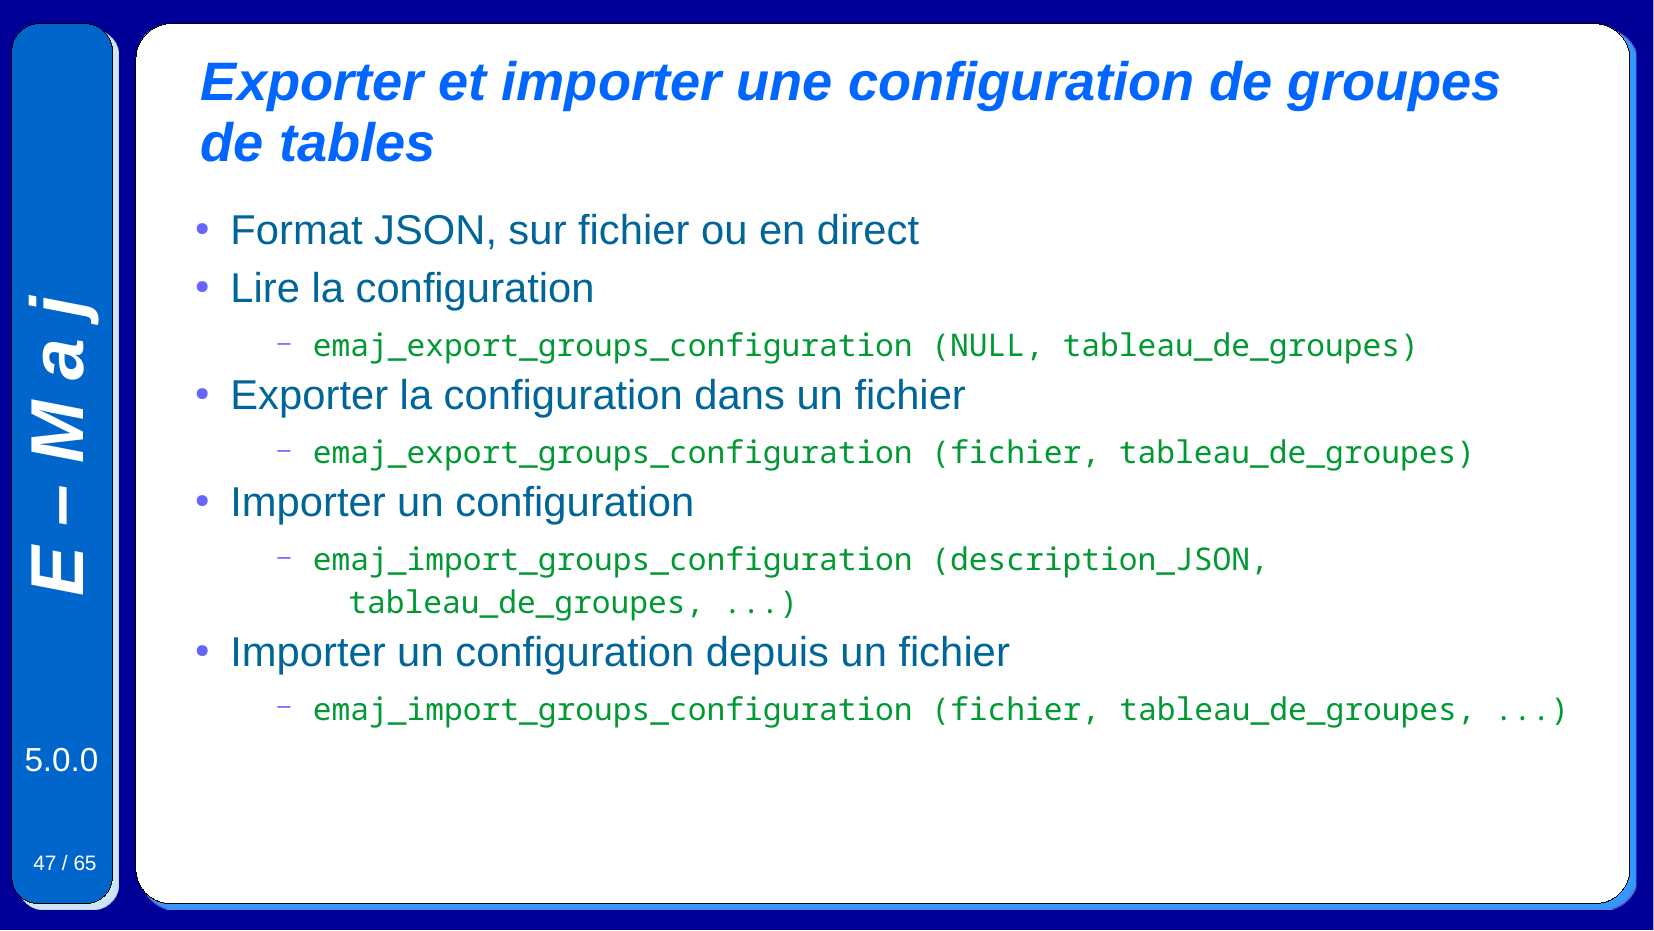

# Exporter et importer une configuration de groupes de tables
Format JSON, sur fichier ou en direct
Lire la configuration
emaj_export_groups_configuration (NULL, tableau_de_groupes)
Exporter la configuration dans un fichier
emaj_export_groups_configuration (fichier, tableau_de_groupes)
Importer un configuration
emaj_import_groups_configuration (description_JSON, tableau_de_groupes, ...)
Importer un configuration depuis un fichier
emaj_import_groups_configuration (fichier, tableau_de_groupes, ...)